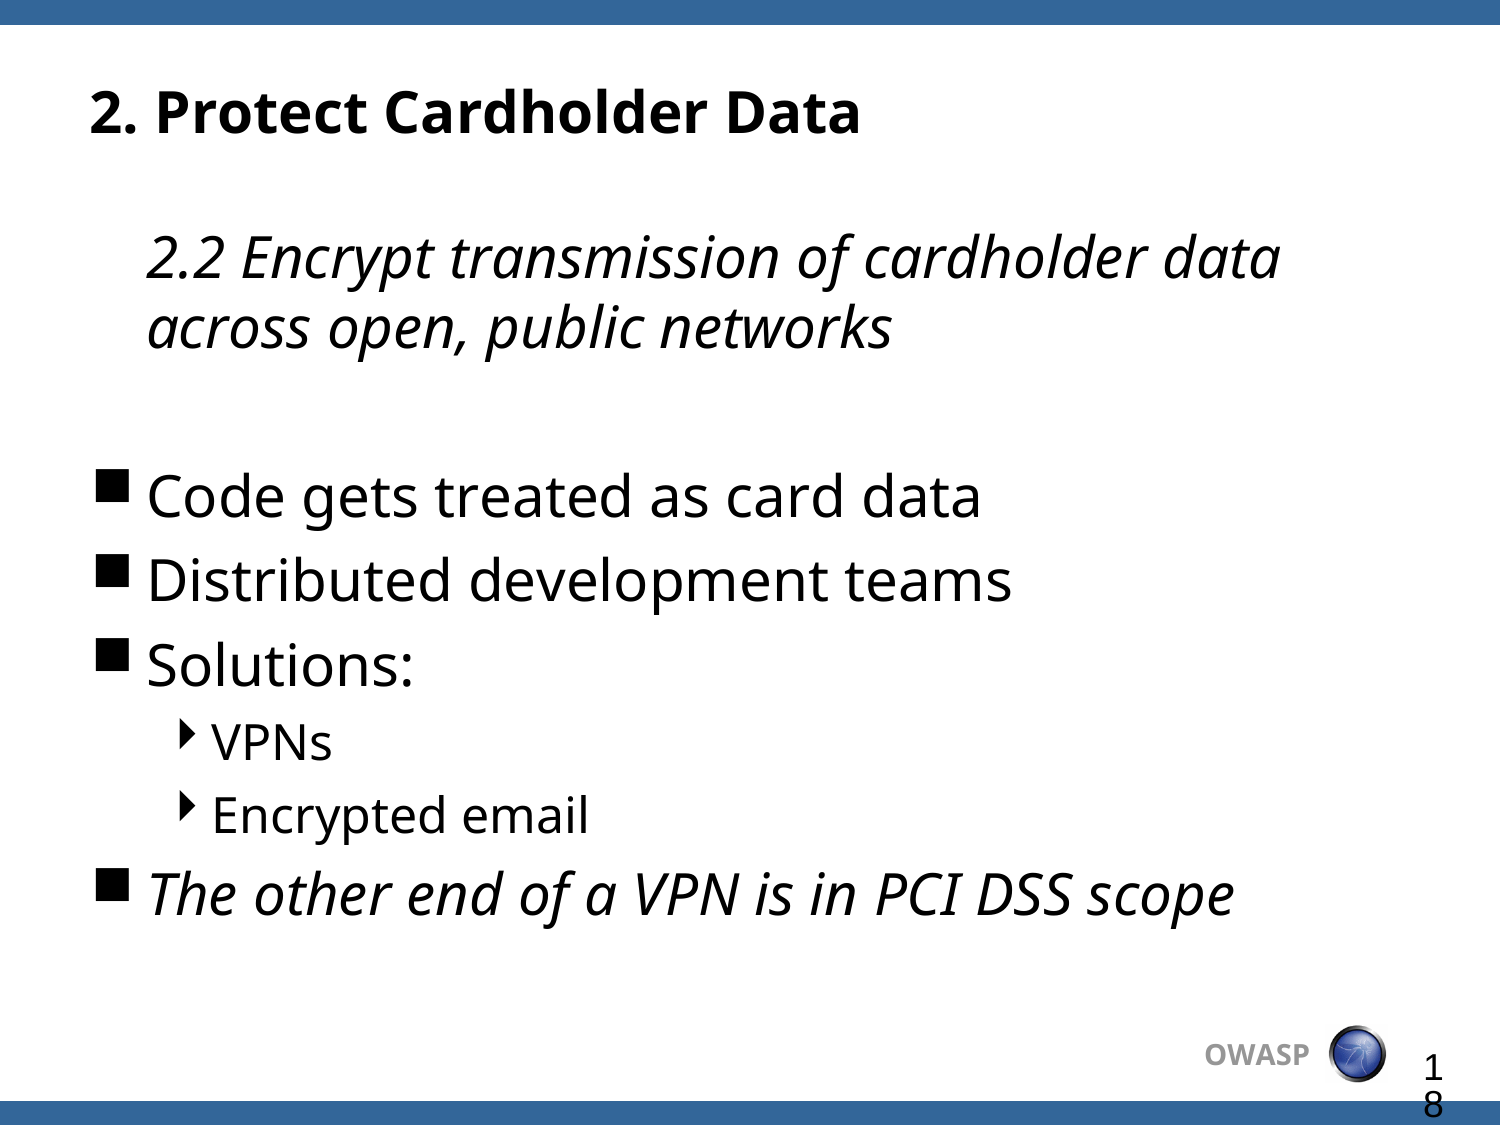

# 2. Protect Cardholder Data
2.2 Encrypt transmission of cardholder data across open, public networks
Code gets treated as card data
Distributed development teams
Solutions:
VPNs
Encrypted email
The other end of a VPN is in PCI DSS scope
18